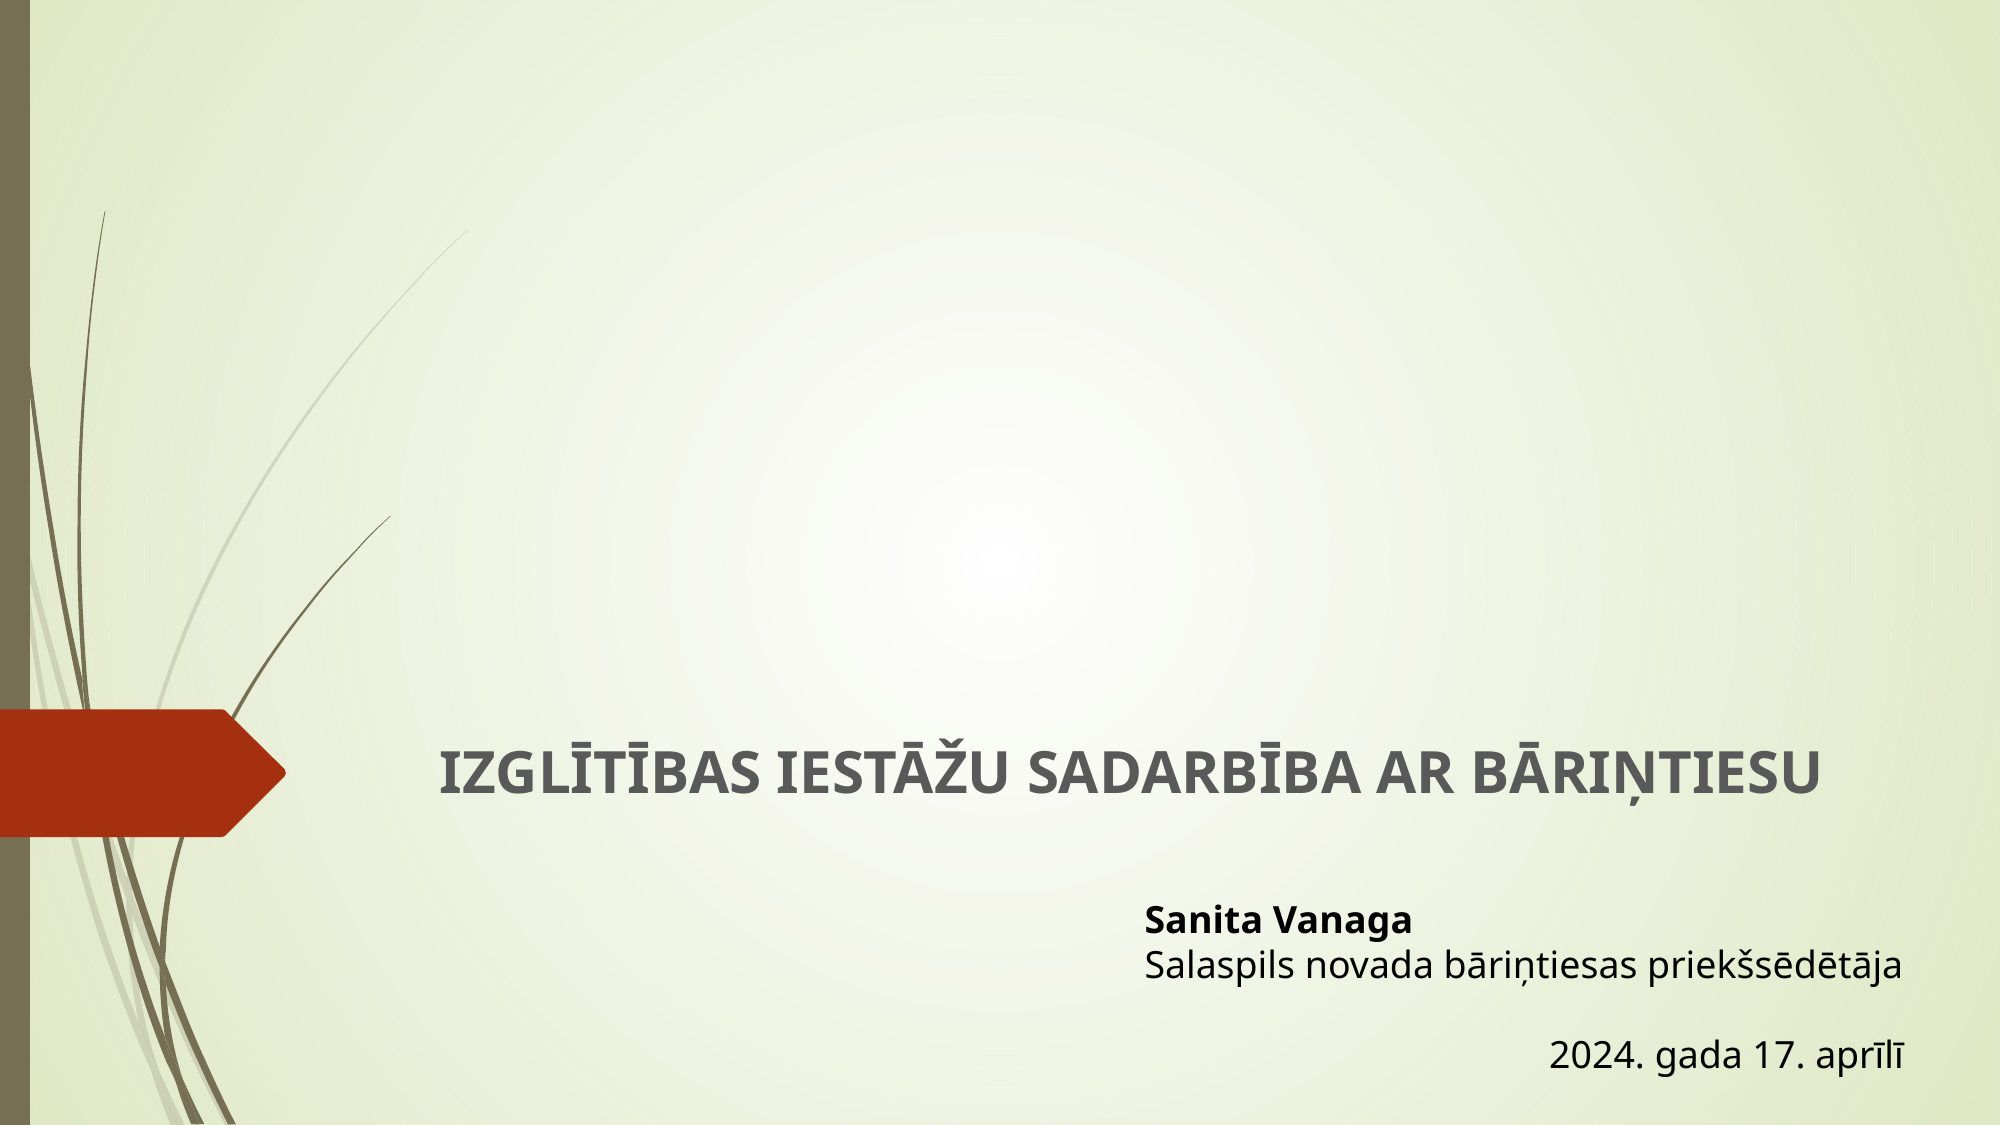

#
IZGLĪTĪBAS IESTĀŽU SADARBĪBA AR BĀRIŅTIESU
Sanita Vanaga
Salaspils novada bāriņtiesas priekšsēdētāja
2024. gada 17. aprīlī